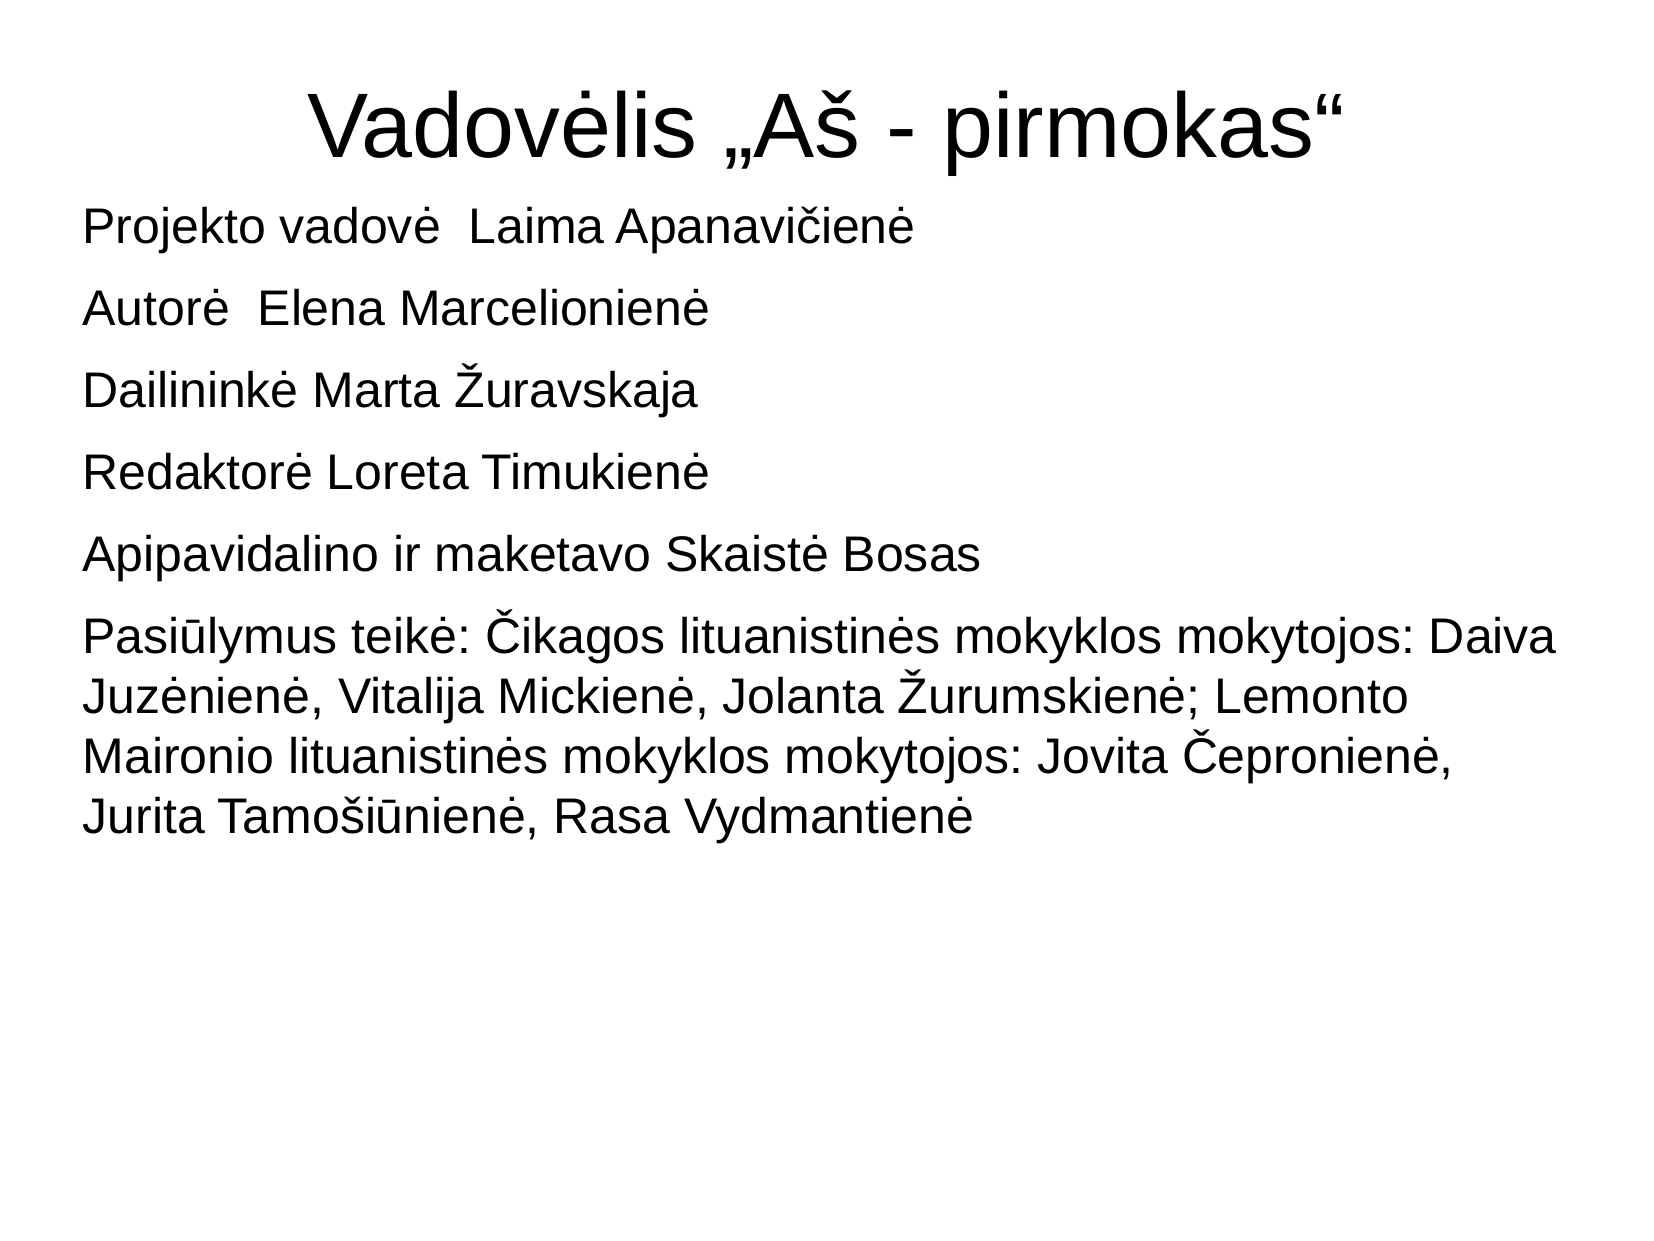

# Vadovėlis „Aš - pirmokas“
Projekto vadovė Laima Apanavičienė
Autorė Elena Marcelionienė
Dailininkė Marta Žuravskaja
Redaktorė Loreta Timukienė
Apipavidalino ir maketavo Skaistė Bosas
Pasiūlymus teikė: Čikagos lituanistinės mokyklos mokytojos: Daiva Juzėnienė, Vitalija Mickienė, Jolanta Žurumskienė; Lemonto Maironio lituanistinės mokyklos mokytojos: Jovita Čepronienė, Jurita Tamošiūnienė, Rasa Vydmantienė